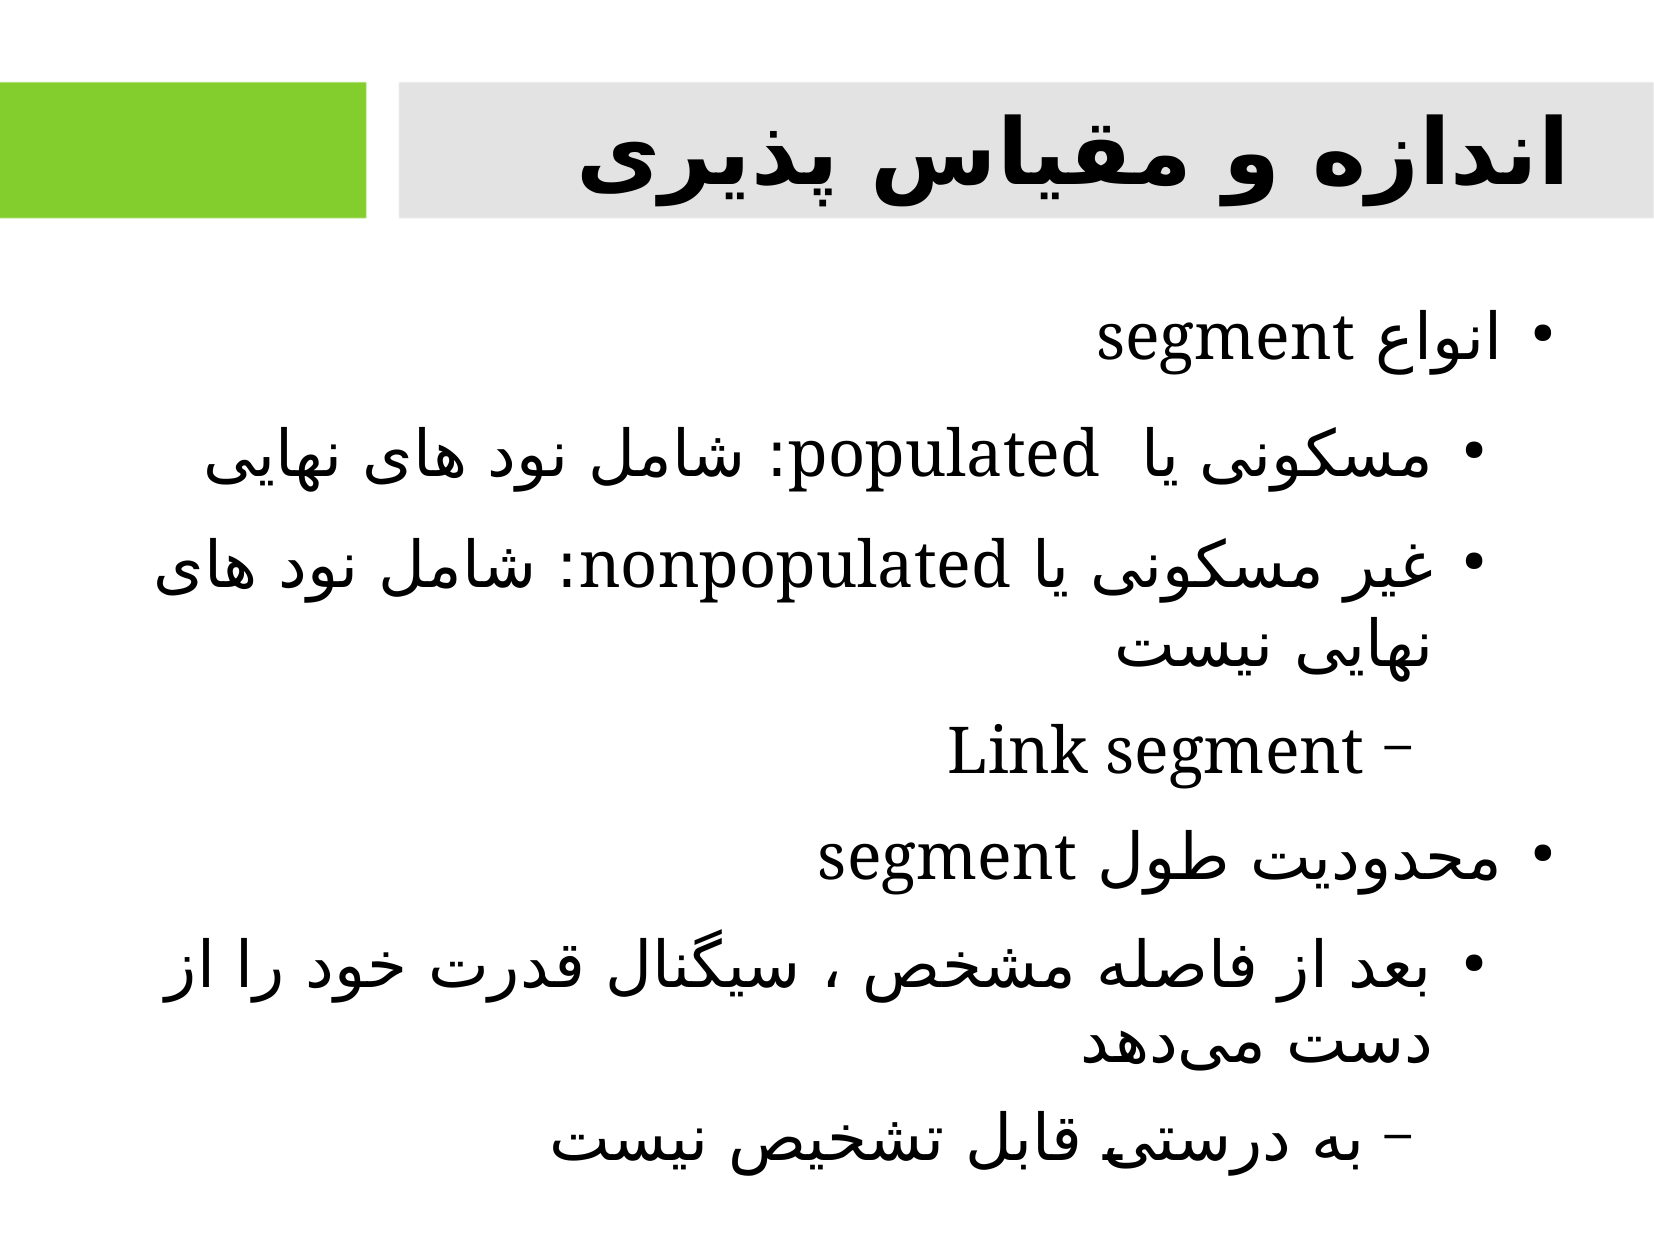

# اندازه و مقیاس پذیری
انواع segment
مسکونی یا populated: شامل نود های نهایی
غیر مسکونی یا nonpopulated: شامل نود های نهایی نیست
Link segment
محدودیت طول segment
بعد از فاصله مشخص ، سیگنال قدرت خود را از دست می‌دهد
به درستی قابل تشخیص نیست